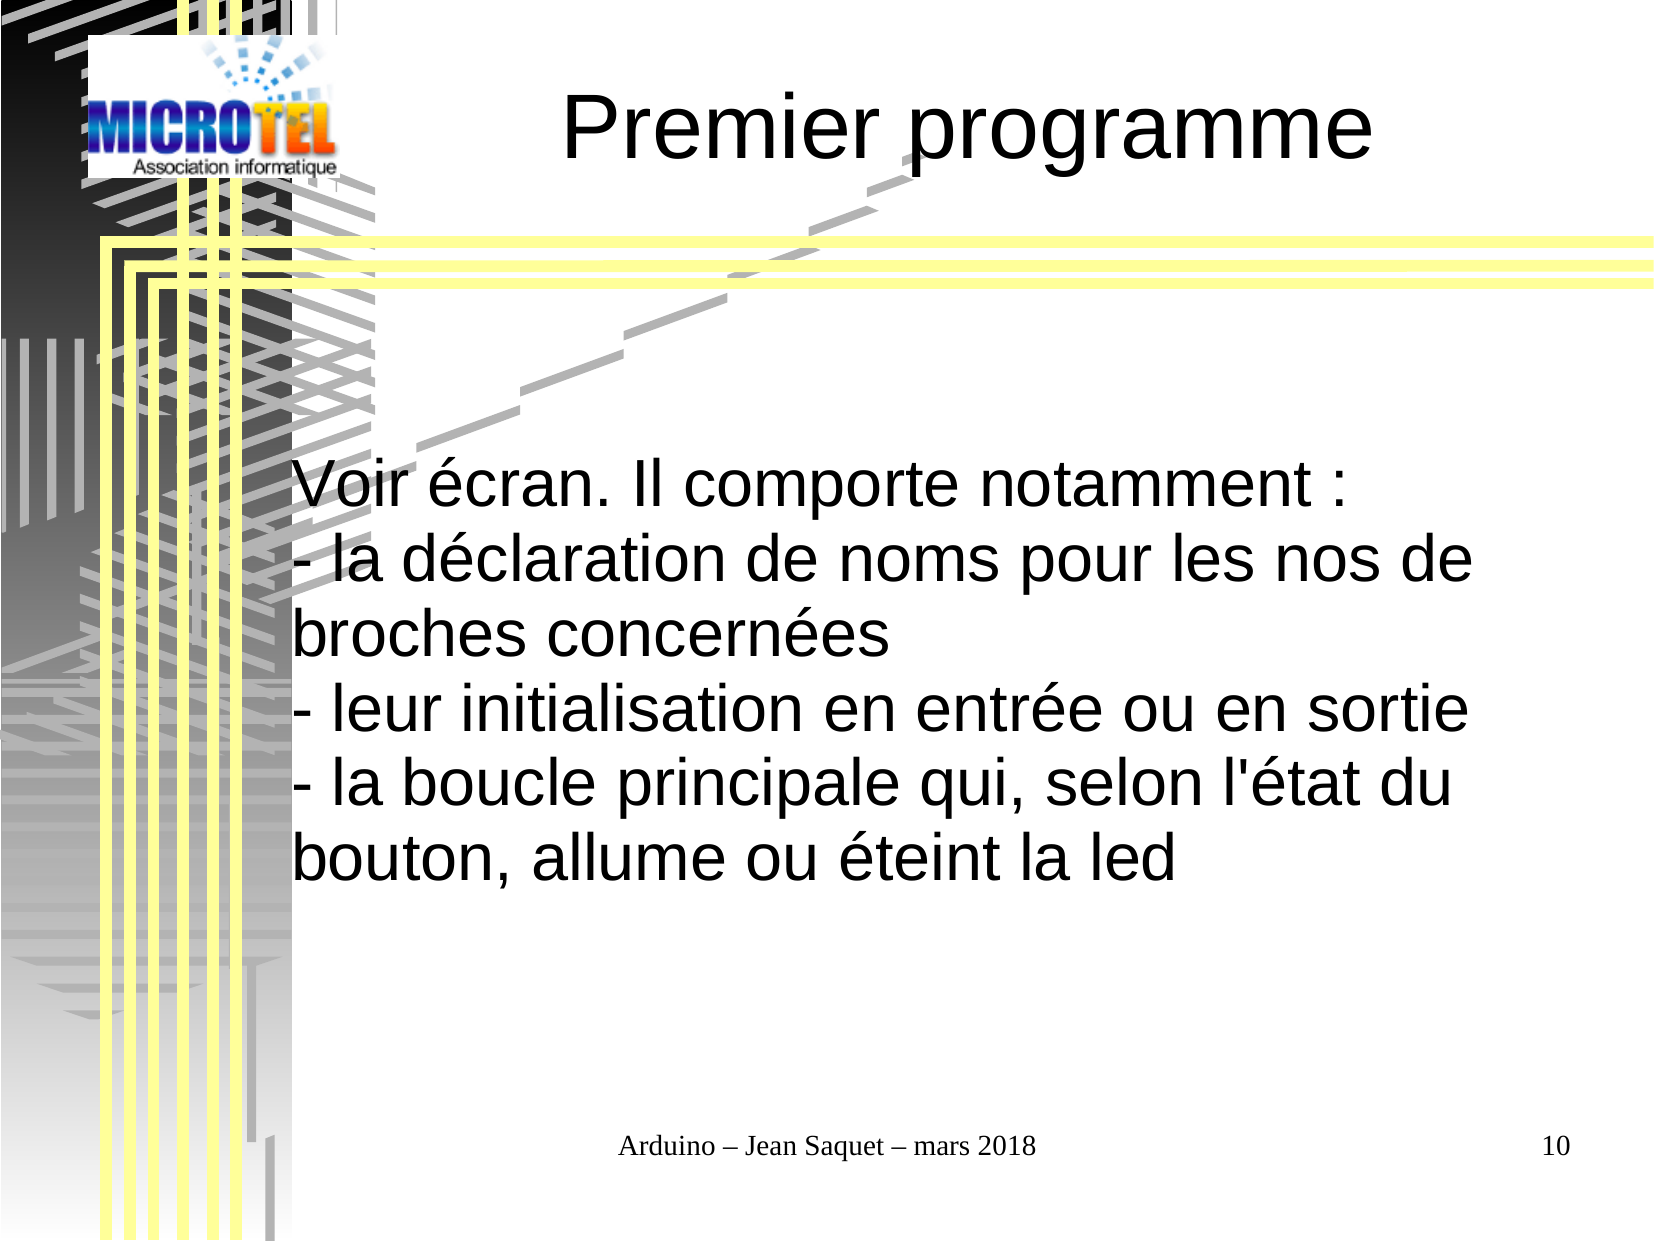

# Premier programme
Voir écran. Il comporte notamment :
- la déclaration de noms pour les nos de broches concernées
- leur initialisation en entrée ou en sortie
- la boucle principale qui, selon l'état du bouton, allume ou éteint la led
10